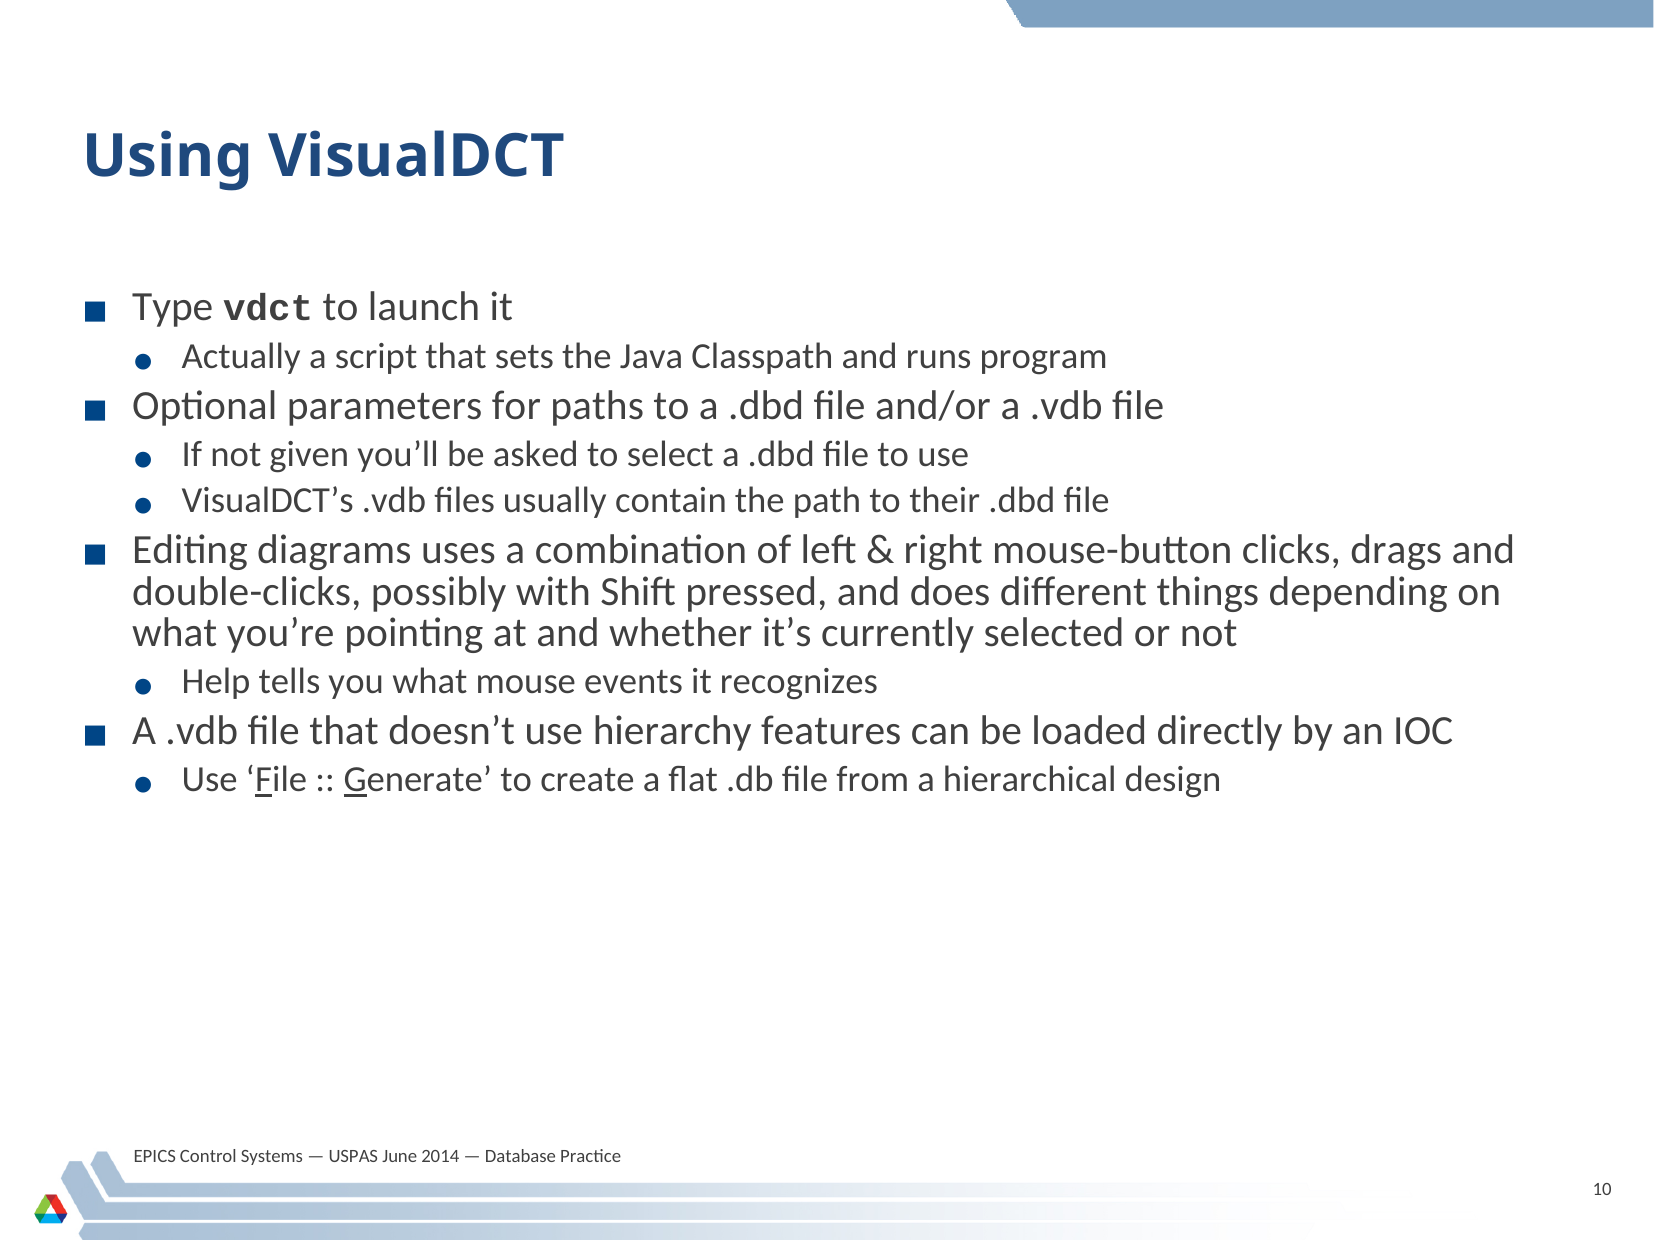

# Using VisualDCT
Type vdct to launch it
Actually a script that sets the Java Classpath and runs program
Optional parameters for paths to a .dbd file and/or a .vdb file
If not given you’ll be asked to select a .dbd file to use
VisualDCT’s .vdb files usually contain the path to their .dbd file
Editing diagrams uses a combination of left & right mouse-button clicks, drags and double-clicks, possibly with Shift pressed, and does different things depending on what you’re pointing at and whether it’s currently selected or not
Help tells you what mouse events it recognizes
A .vdb file that doesn’t use hierarchy features can be loaded directly by an IOC
Use ‘File :: Generate’ to create a flat .db file from a hierarchical design
EPICS Control Systems — USPAS June 2014 — Database Practice
10